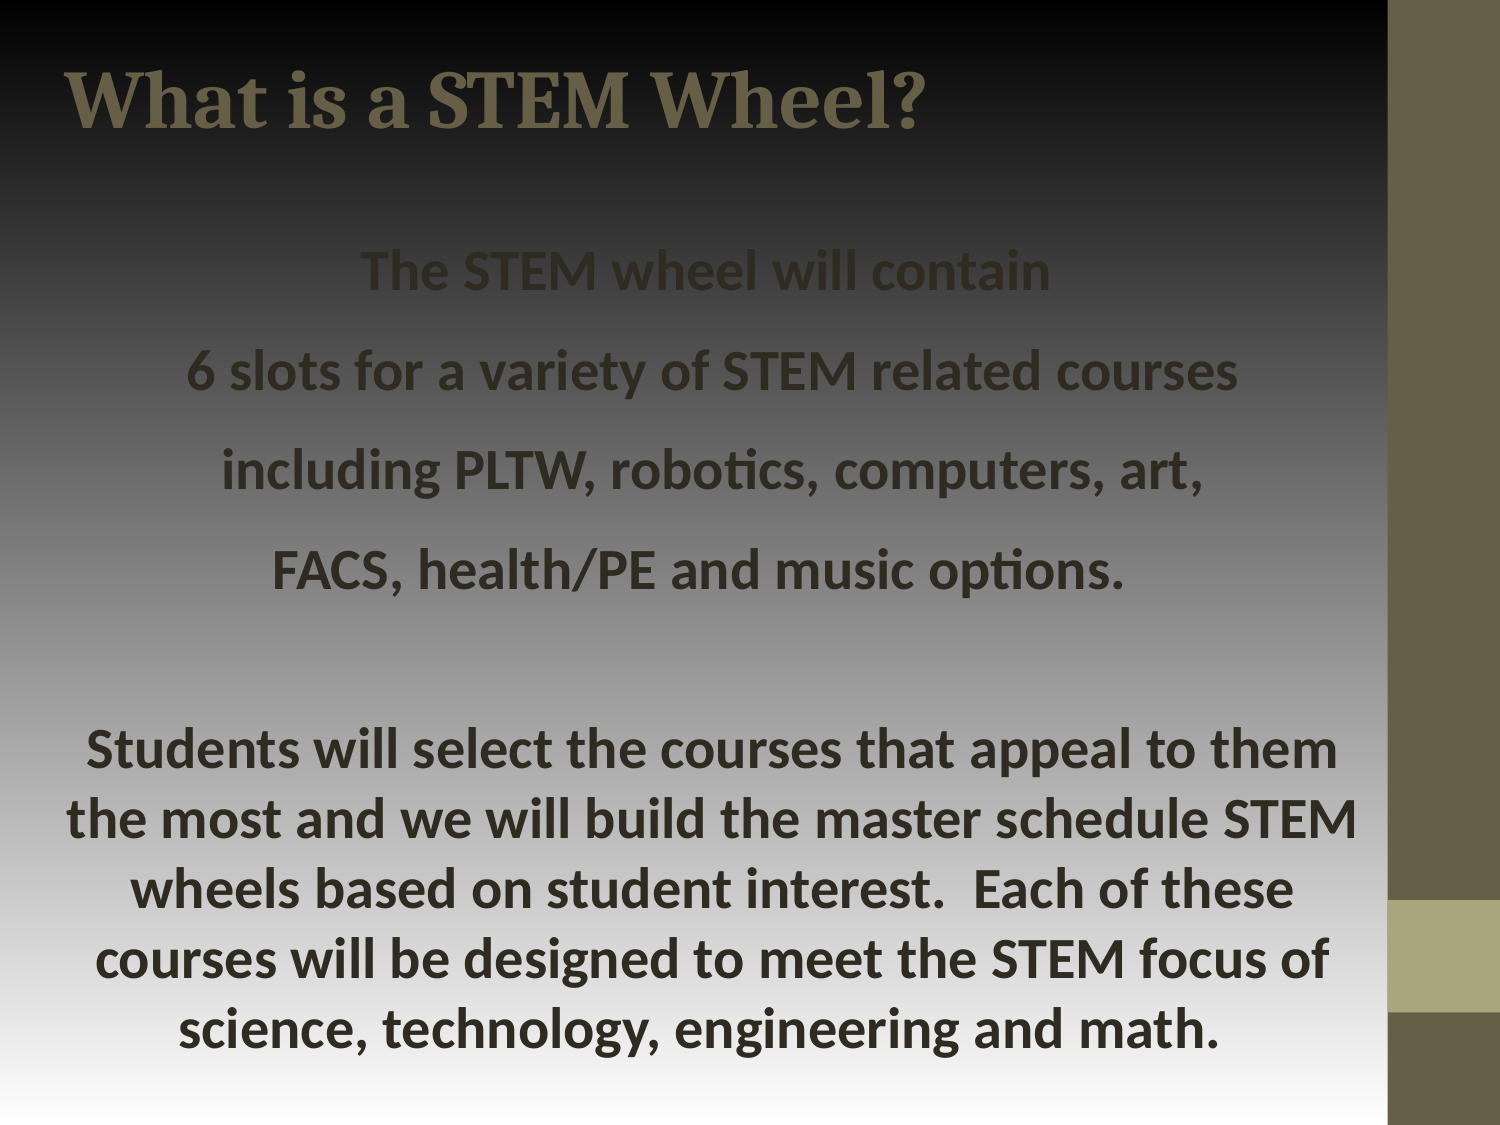

# What is a STEM Wheel?
The STEM wheel will contain
6 slots for a variety of STEM related courses
 including PLTW, robotics, computers, art,
FACS, health/PE and music options.
Students will select the courses that appeal to them the most and we will build the master schedule STEM wheels based on student interest. Each of these courses will be designed to meet the STEM focus of science, technology, engineering and math.